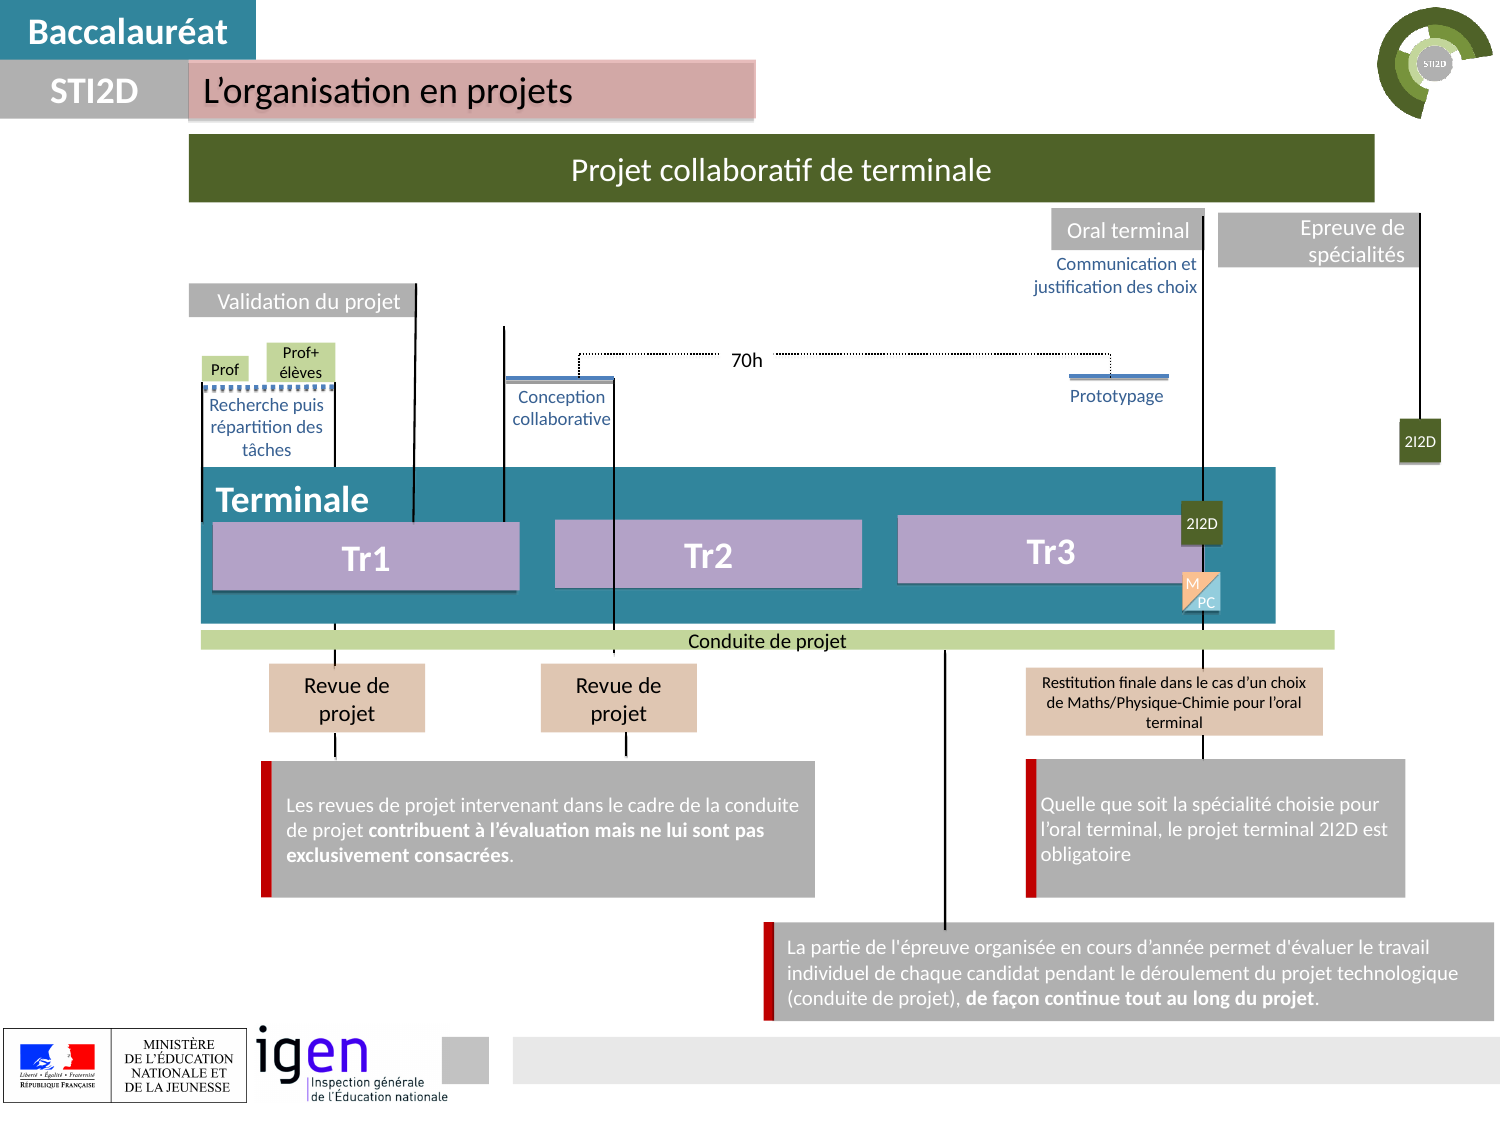

Baccalauréat
STI2D
L’organisation en projets
Projet collaboratif de terminale
Oral terminal
Epreuve de spécialités
Communication et justification des choix
Validation du projet
70h
Prof+
élèves
Prof
Prototypage
Conception collaborative
Recherche puis répartition des tâches
2I2D
Terminale
2I2D
Tr3
Tr2
Tr1
M
PC
Conduite de projet
Revue de projet
Revue de projet
Restitution finale dans le cas d’un choix de Maths/Physique-Chimie pour l’oral terminal
Quelle que soit la spécialité choisie pour l’oral terminal, le projet terminal 2I2D est obligatoire
Les revues de projet intervenant dans le cadre de la conduite de projet contribuent à l’évaluation mais ne lui sont pas exclusivement consacrées.
La partie de l'épreuve organisée en cours d’année permet d'évaluer le travail individuel de chaque candidat pendant le déroulement du projet technologique (conduite de projet), de façon continue tout au long du projet.